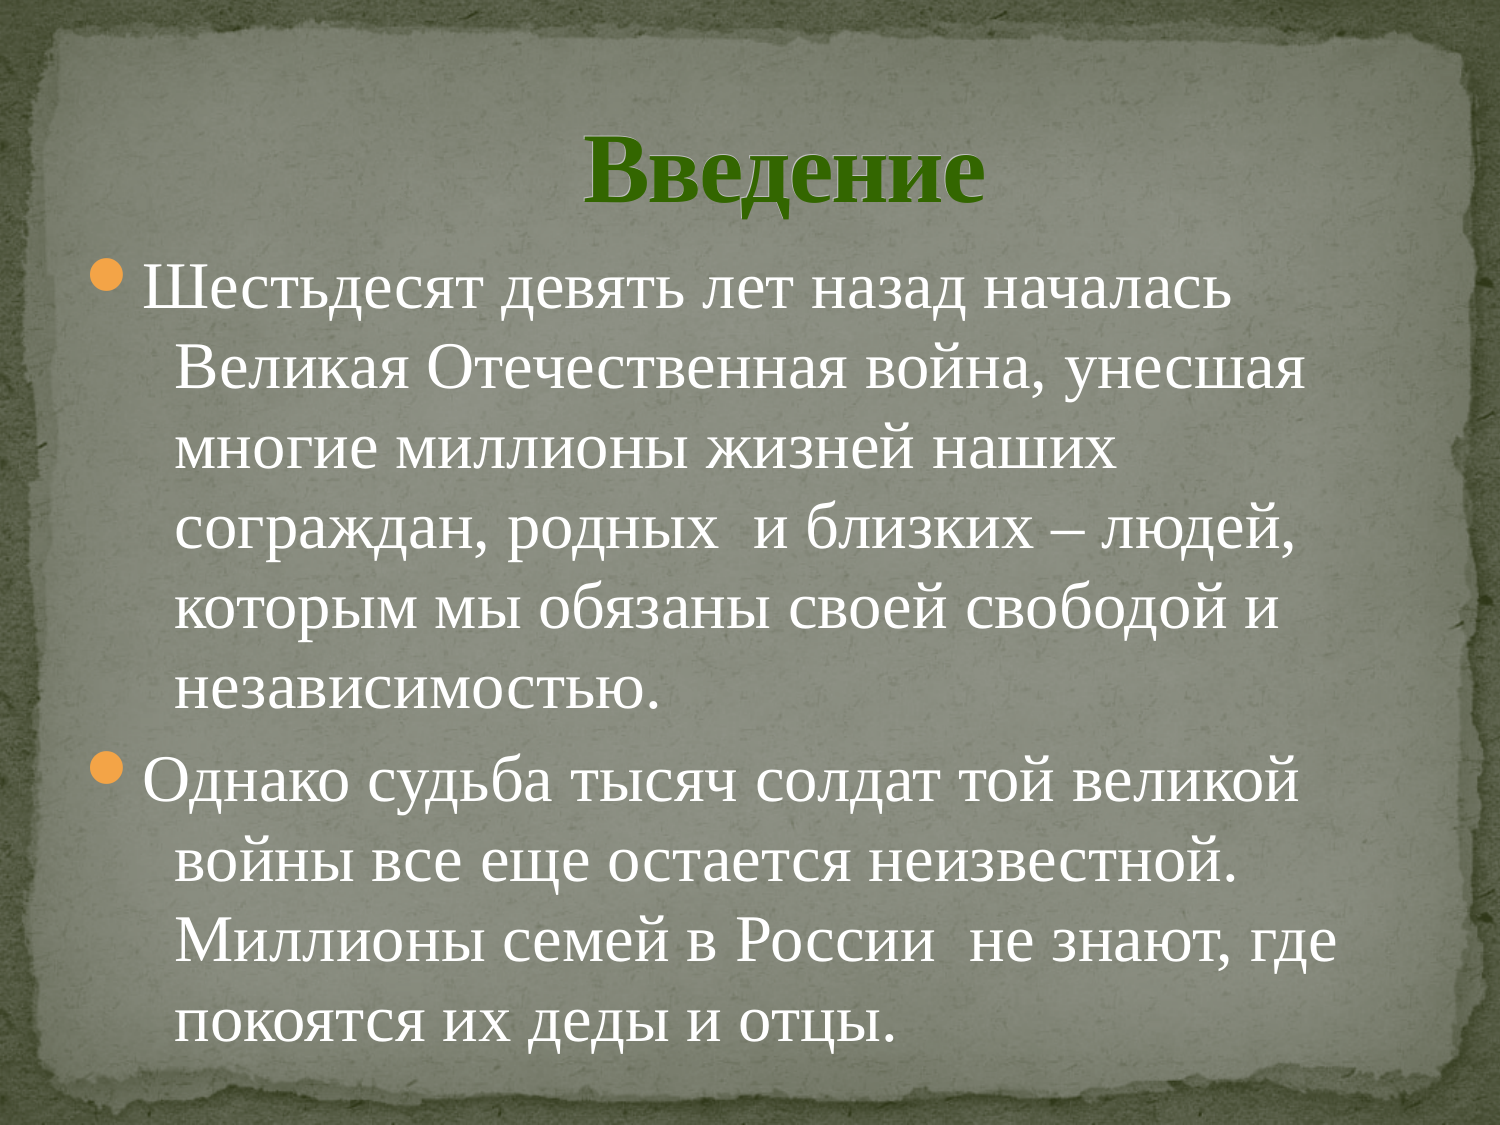

Введение
# Шестьдесят девять лет назад началась Великая Отечественная война, унесшая многие миллионы жизней наших сограждан, родных и близких – людей, которым мы обязаны своей свободой и независимостью.
Однако судьба тысяч солдат той великой войны все еще остается неизвестной. Миллионы семей в России не знают, где покоятся их деды и отцы.